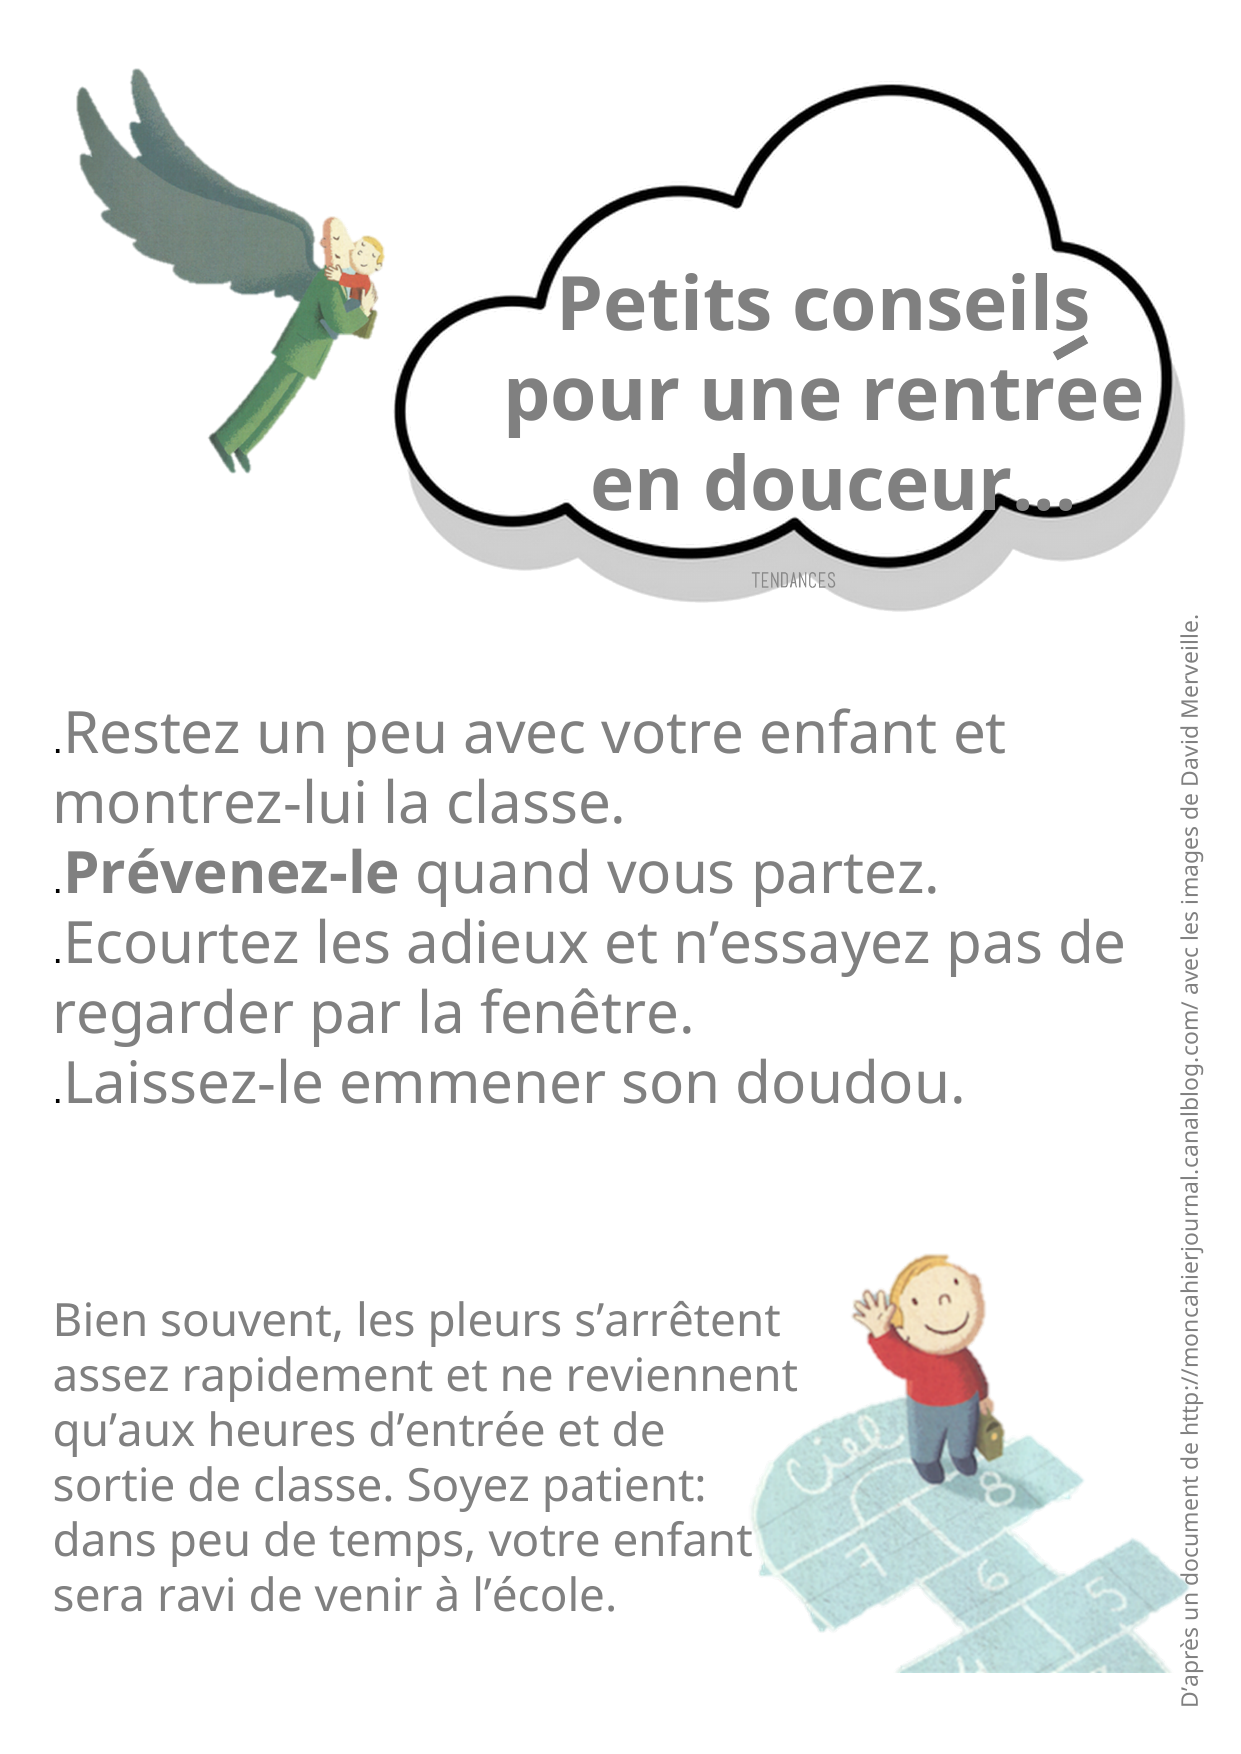

Petits conseils
pour une rentree
en douceur...
.Restez un peu avec votre enfant et montrez-lui la classe.
.Prévenez-le quand vous partez.
.Ecourtez les adieux et n’essayez pas de regarder par la fenêtre.
.Laissez-le emmener son doudou.
D’après un document de http://moncahierjournal.canalblog.com/ avec les images de David Merveille.
Bien souvent, les pleurs s’arrêtent
assez rapidement et ne reviennent qu’aux heures d’entrée et de
sortie de classe. Soyez patient:
dans peu de temps, votre enfant
sera ravi de venir à l’école.